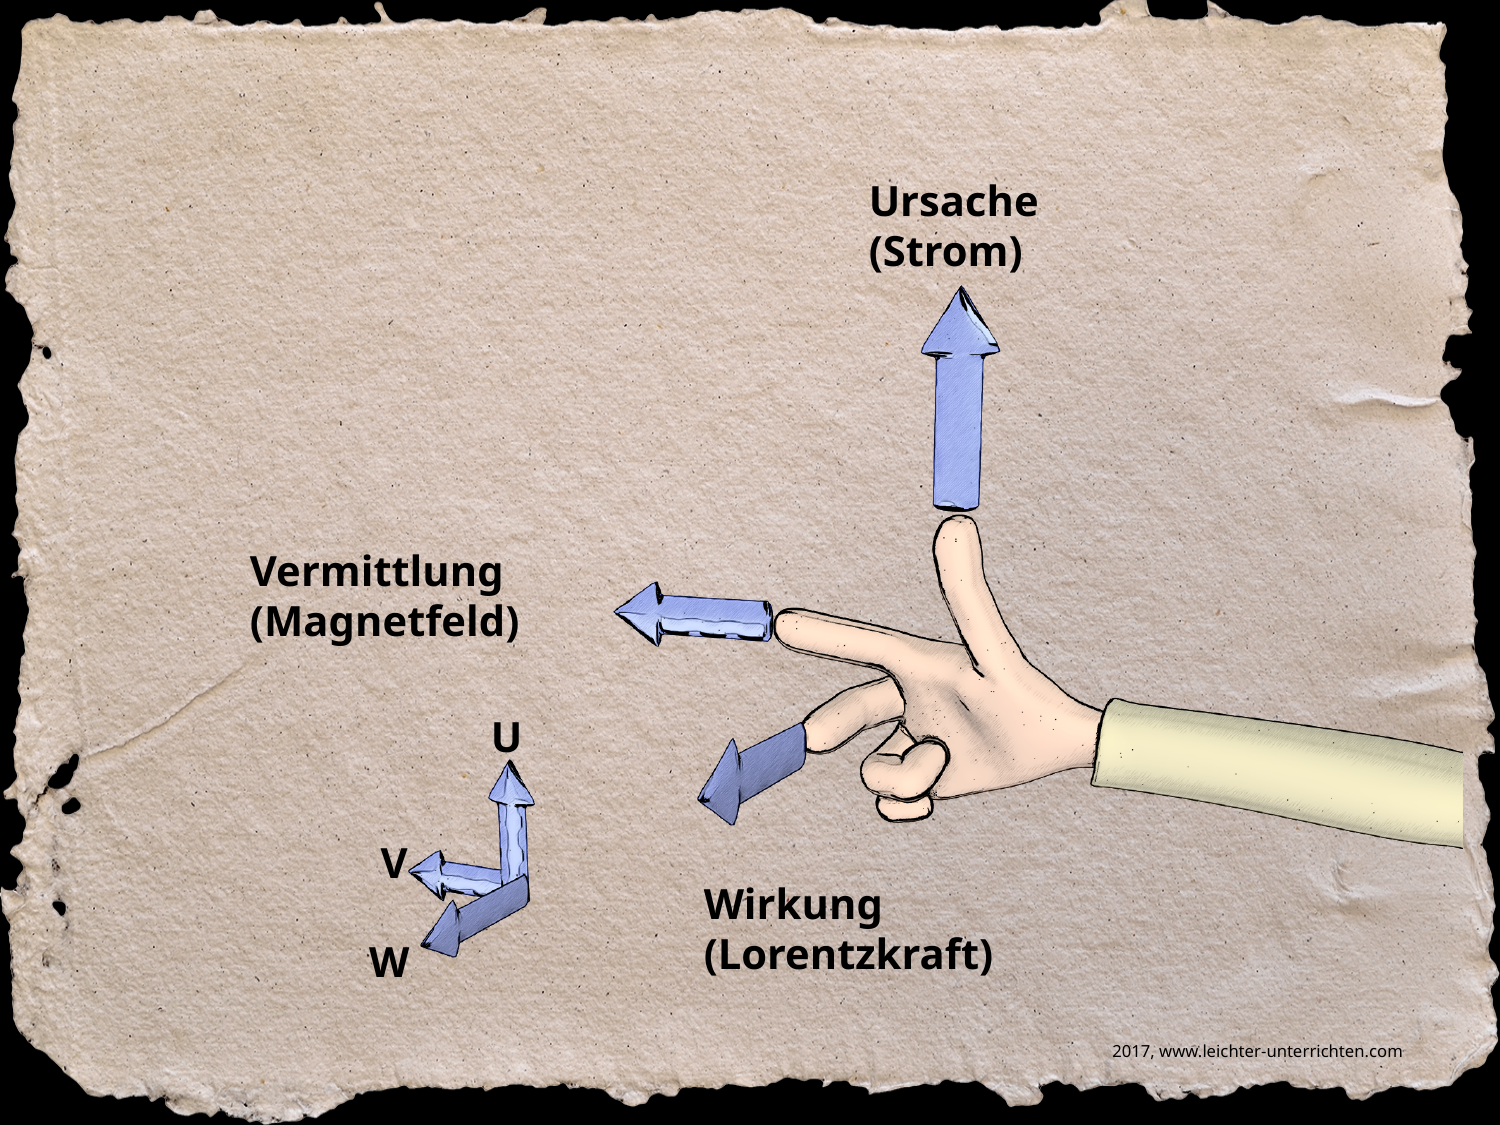

Ursache
(Strom)
Vermittlung
(Magnetfeld)
U
V
Wirkung
(Lorentzkraft)
W